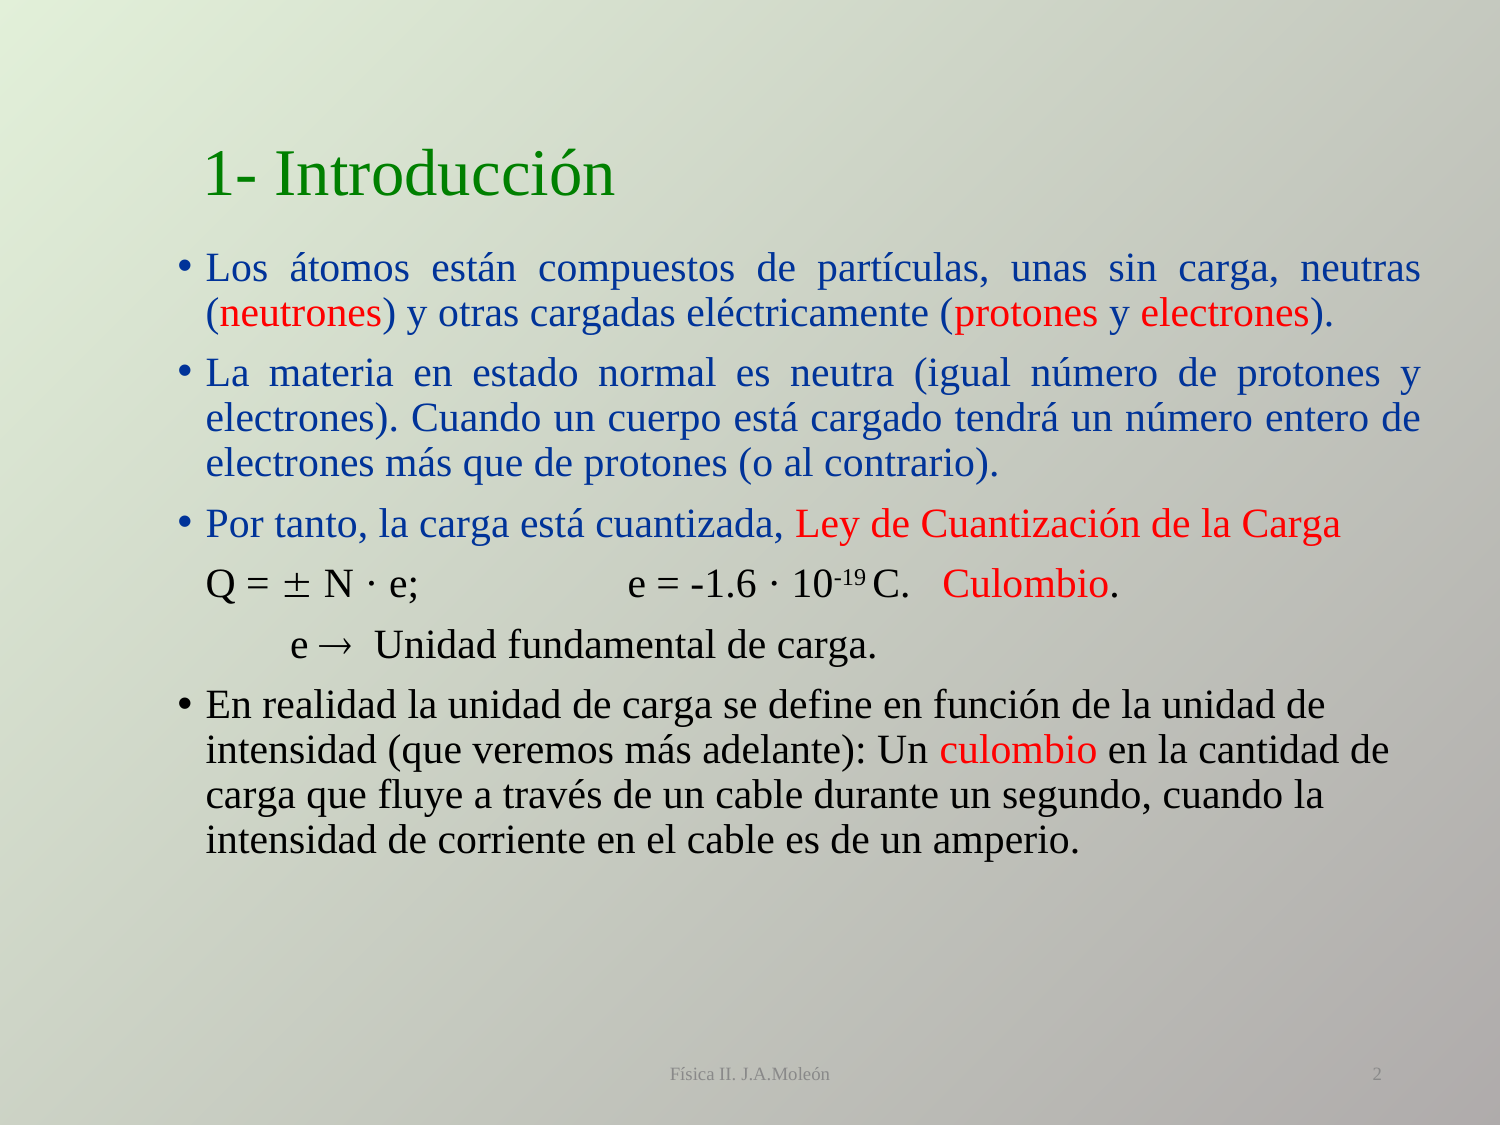

# 1- Introducción
Los átomos están compuestos de partículas, unas sin carga, neutras (neutrones) y otras cargadas eléctricamente (protones y electrones).
La materia en estado normal es neutra (igual número de protones y electrones). Cuando un cuerpo está cargado tendrá un número entero de electrones más que de protones (o al contrario).
Por tanto, la carga está cuantizada, Ley de Cuantización de la Carga
	Q =  N · e;		e = -1.6 · 10-19 C. Culombio.
		e  Unidad fundamental de carga.
En realidad la unidad de carga se define en función de la unidad de intensidad (que veremos más adelante): Un culombio en la cantidad de carga que fluye a través de un cable durante un segundo, cuando la intensidad de corriente en el cable es de un amperio.
Física II. J.A.Moleón